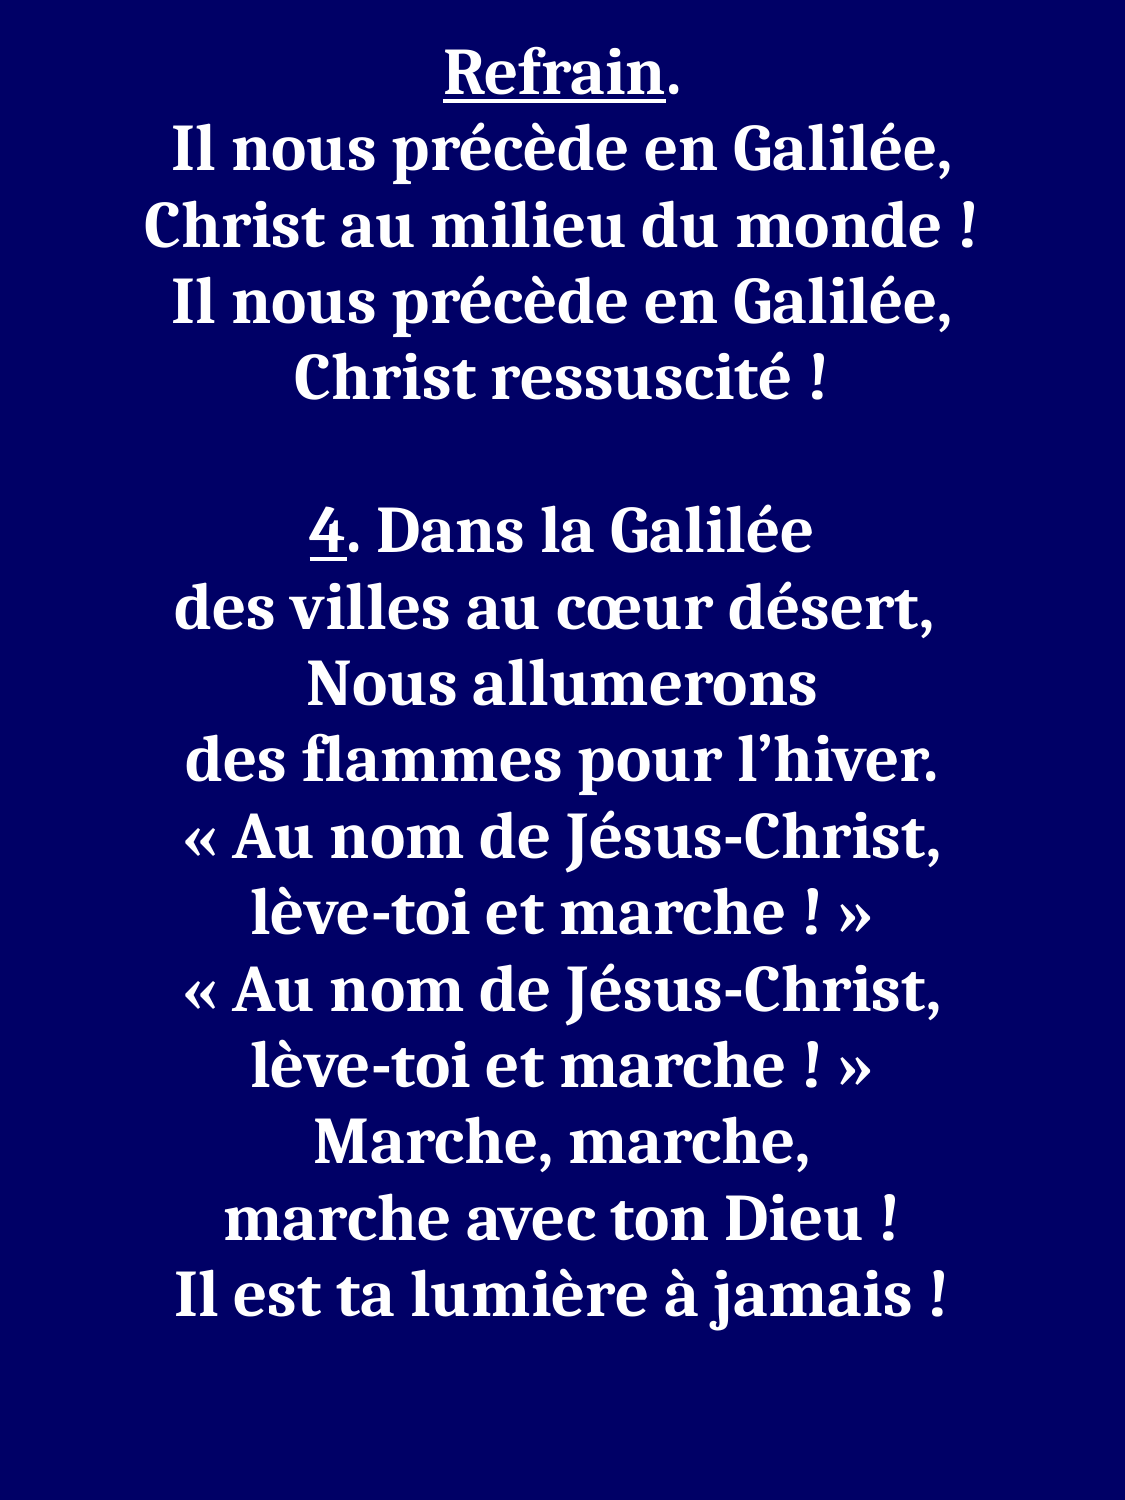

Refrain.
Il nous précède en Galilée,
Christ au milieu du monde !
Il nous précède en Galilée,
Christ ressuscité !
4. Dans la Galilée
des villes au cœur désert,
Nous allumerons
des flammes pour l’hiver.
« Au nom de Jésus-Christ,
lève-toi et marche ! »
« Au nom de Jésus-Christ,
lève-toi et marche ! »
Marche, marche,
marche avec ton Dieu !
Il est ta lumière à jamais !